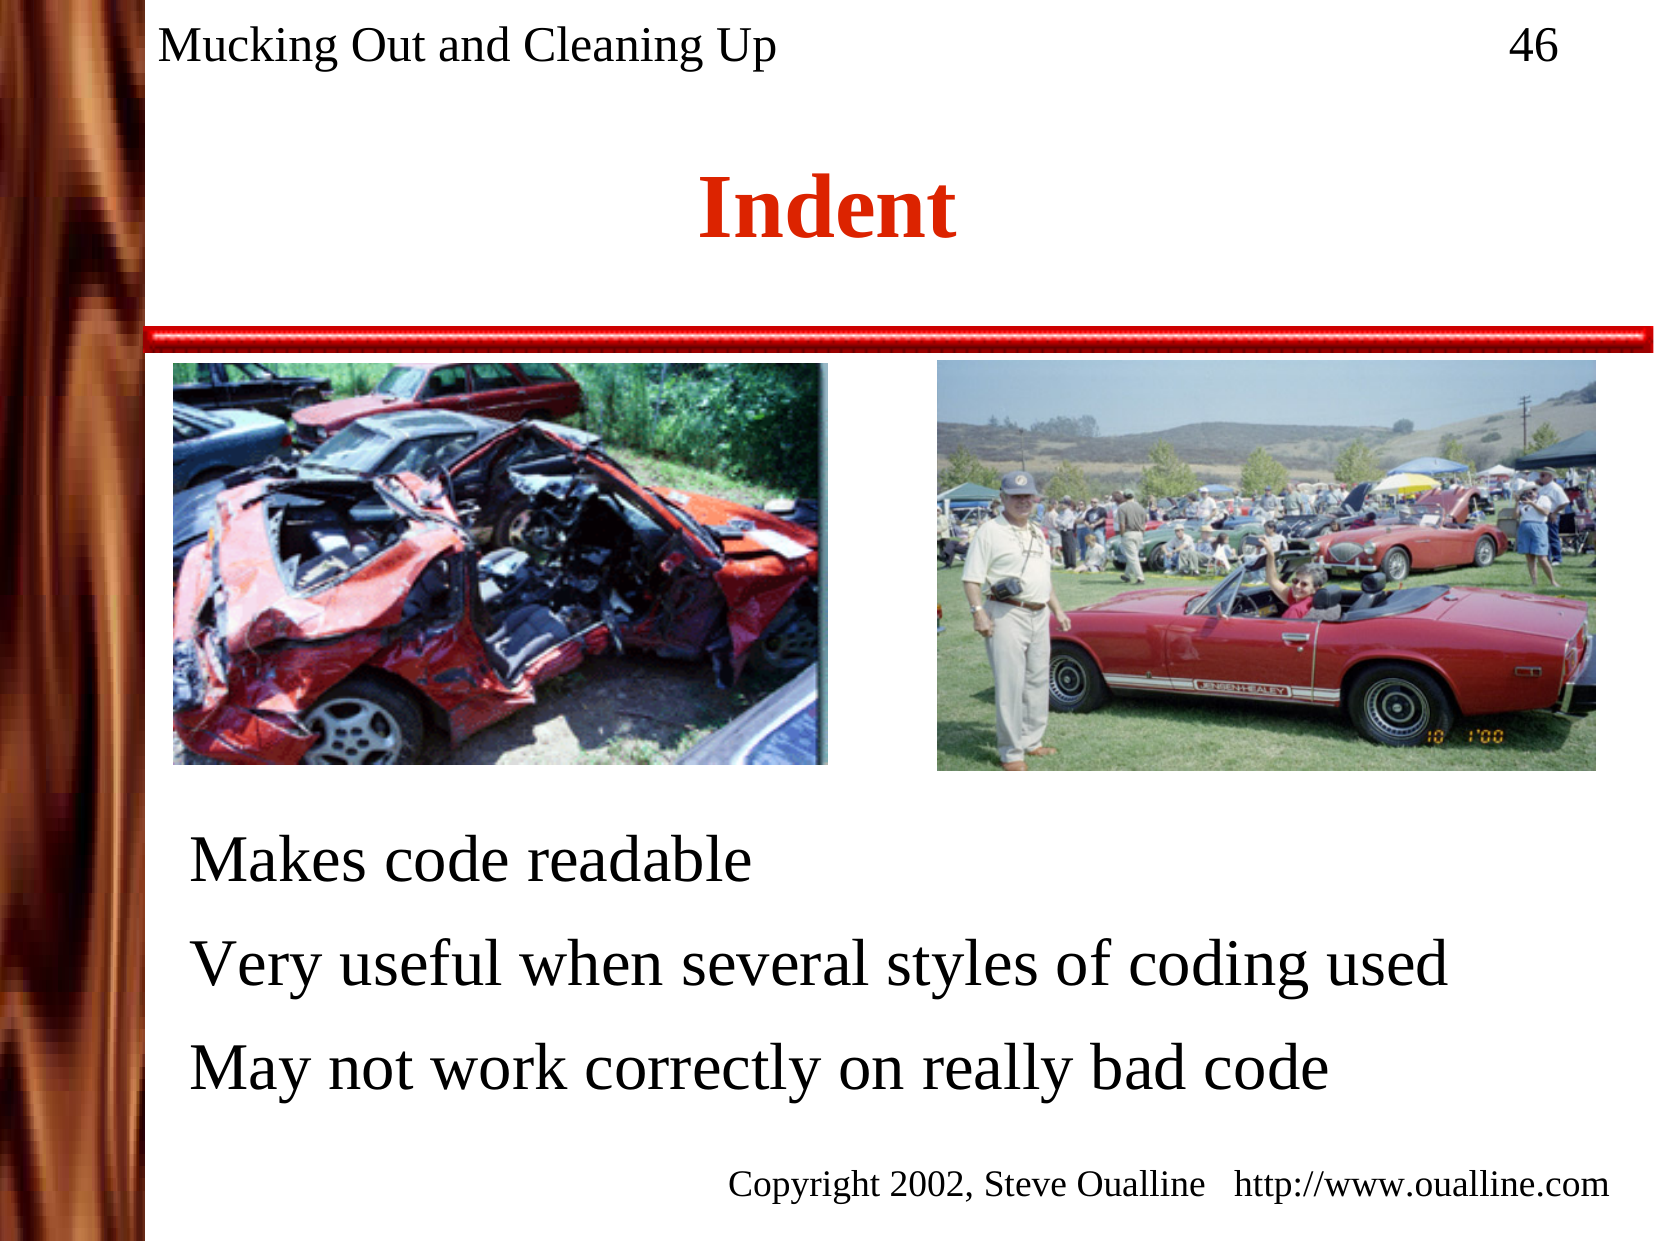

# Indent
Makes code readable
Very useful when several styles of coding used
May not work correctly on really bad code